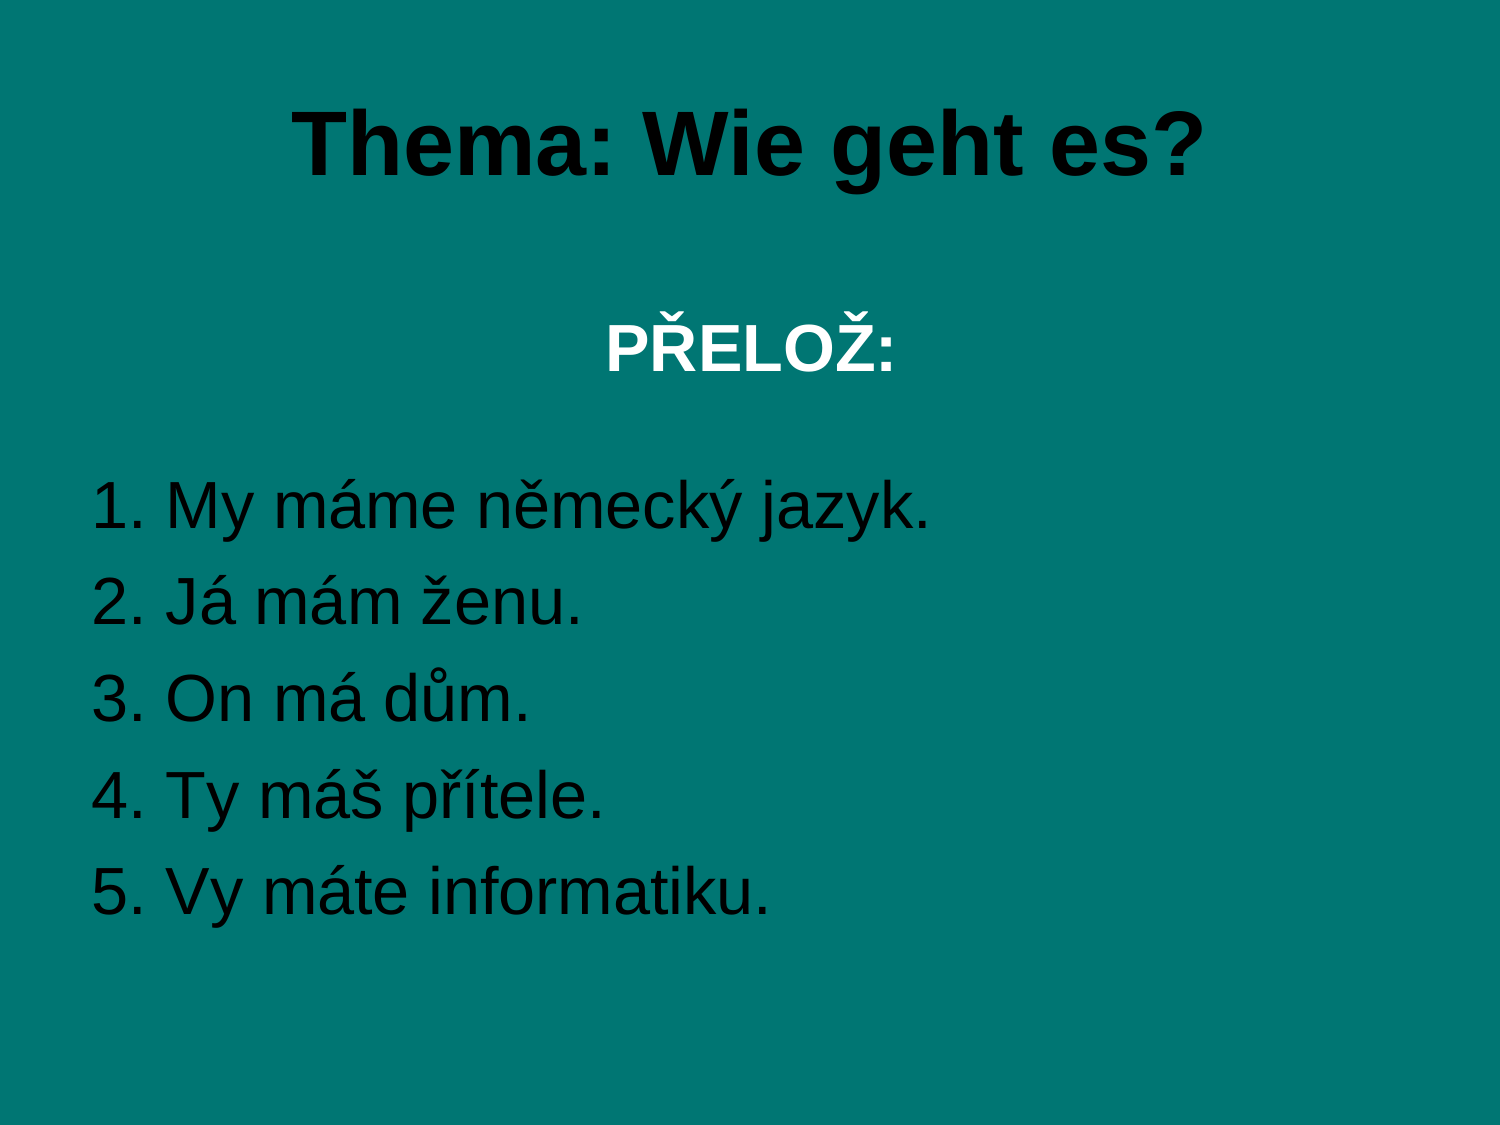

# Thema: Wie geht es?
PŘELOŽ:
1. My máme německý jazyk.
2. Já mám ženu.
3. On má dům.
4. Ty máš přítele.
5. Vy máte informatiku.